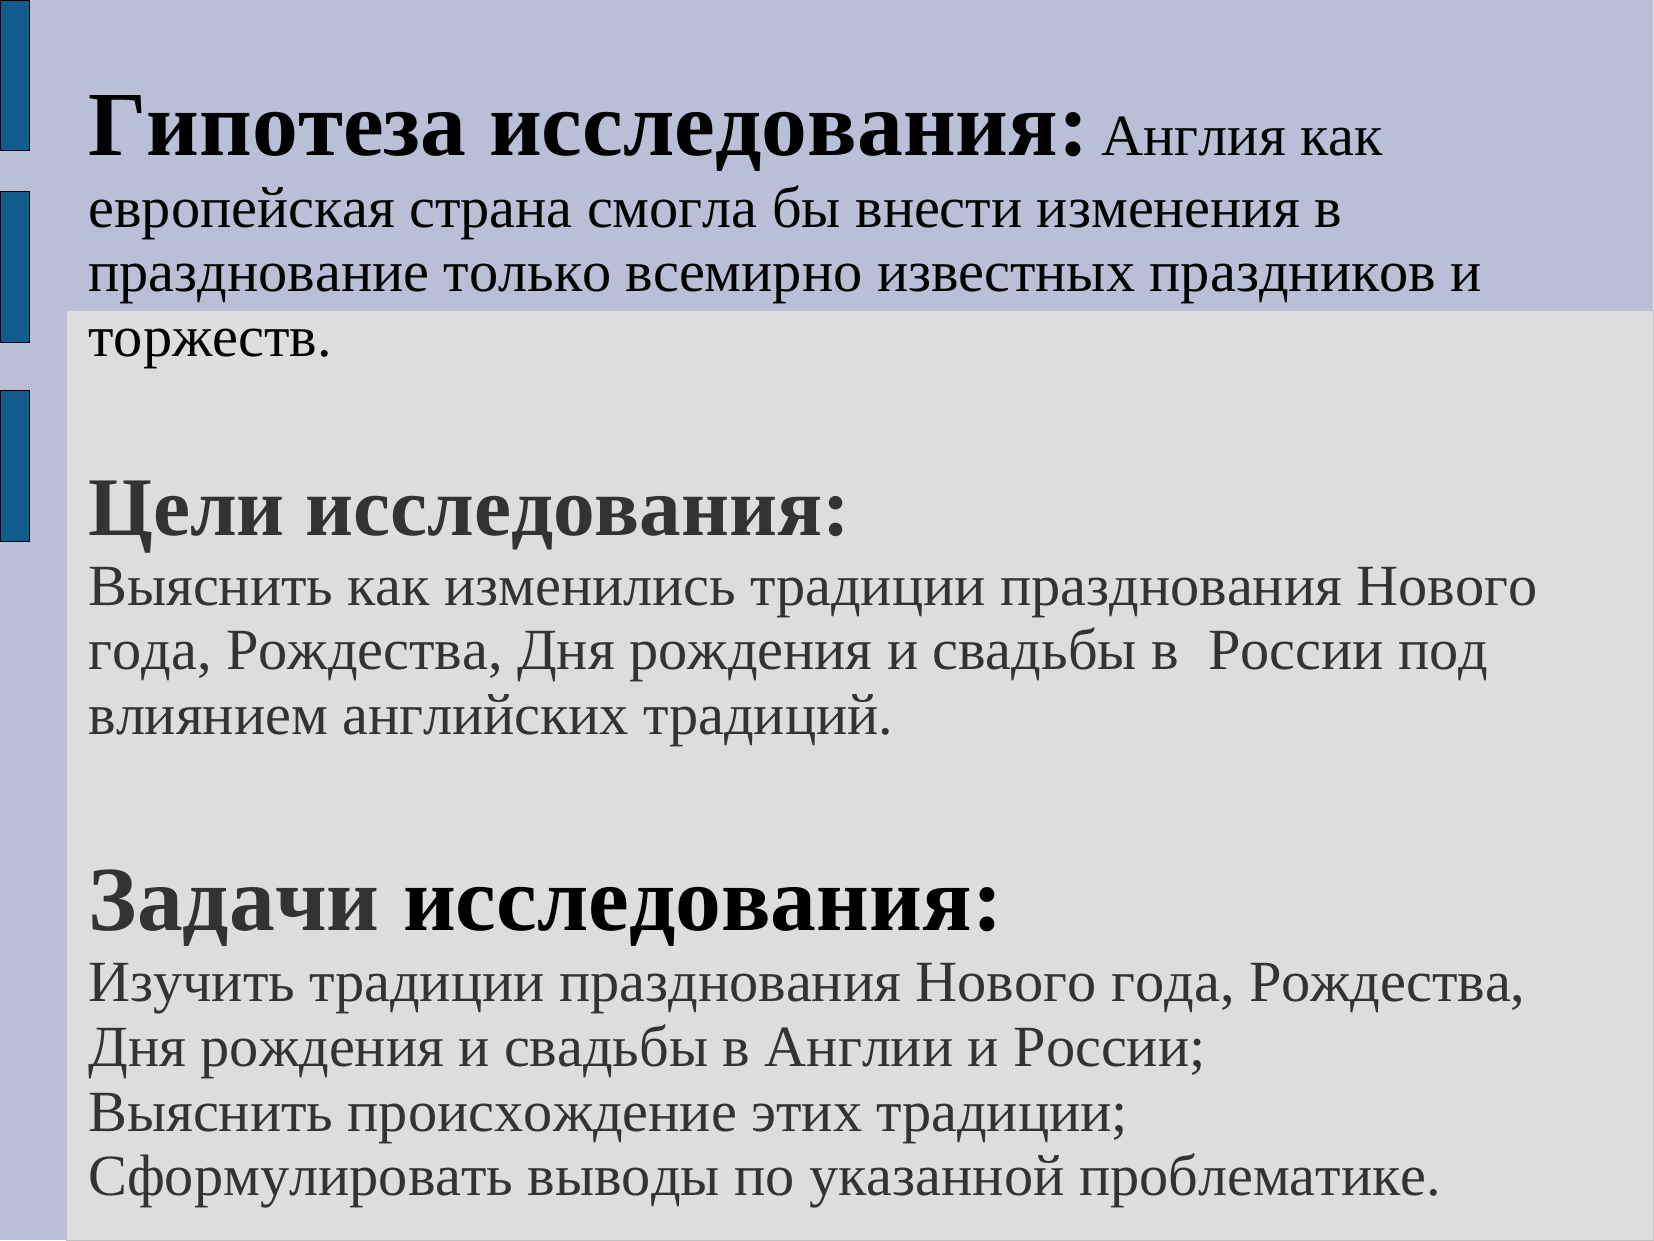

# Гипотеза исследования: Англия как европейская страна смогла бы внести изменения в празднование только всемирно известных праздников и торжеств. Цели исследования: Выяснить как изменились традиции празднования Нового года, Рождества, Дня рождения и свадьбы в России под влиянием английских традиций. Задачи исследования: Изучить традиции празднования Нового года, Рождества, Дня рождения и свадьбы в Англии и России; Выяснить происхождение этих традиции; Сформулировать выводы по указанной проблематике.